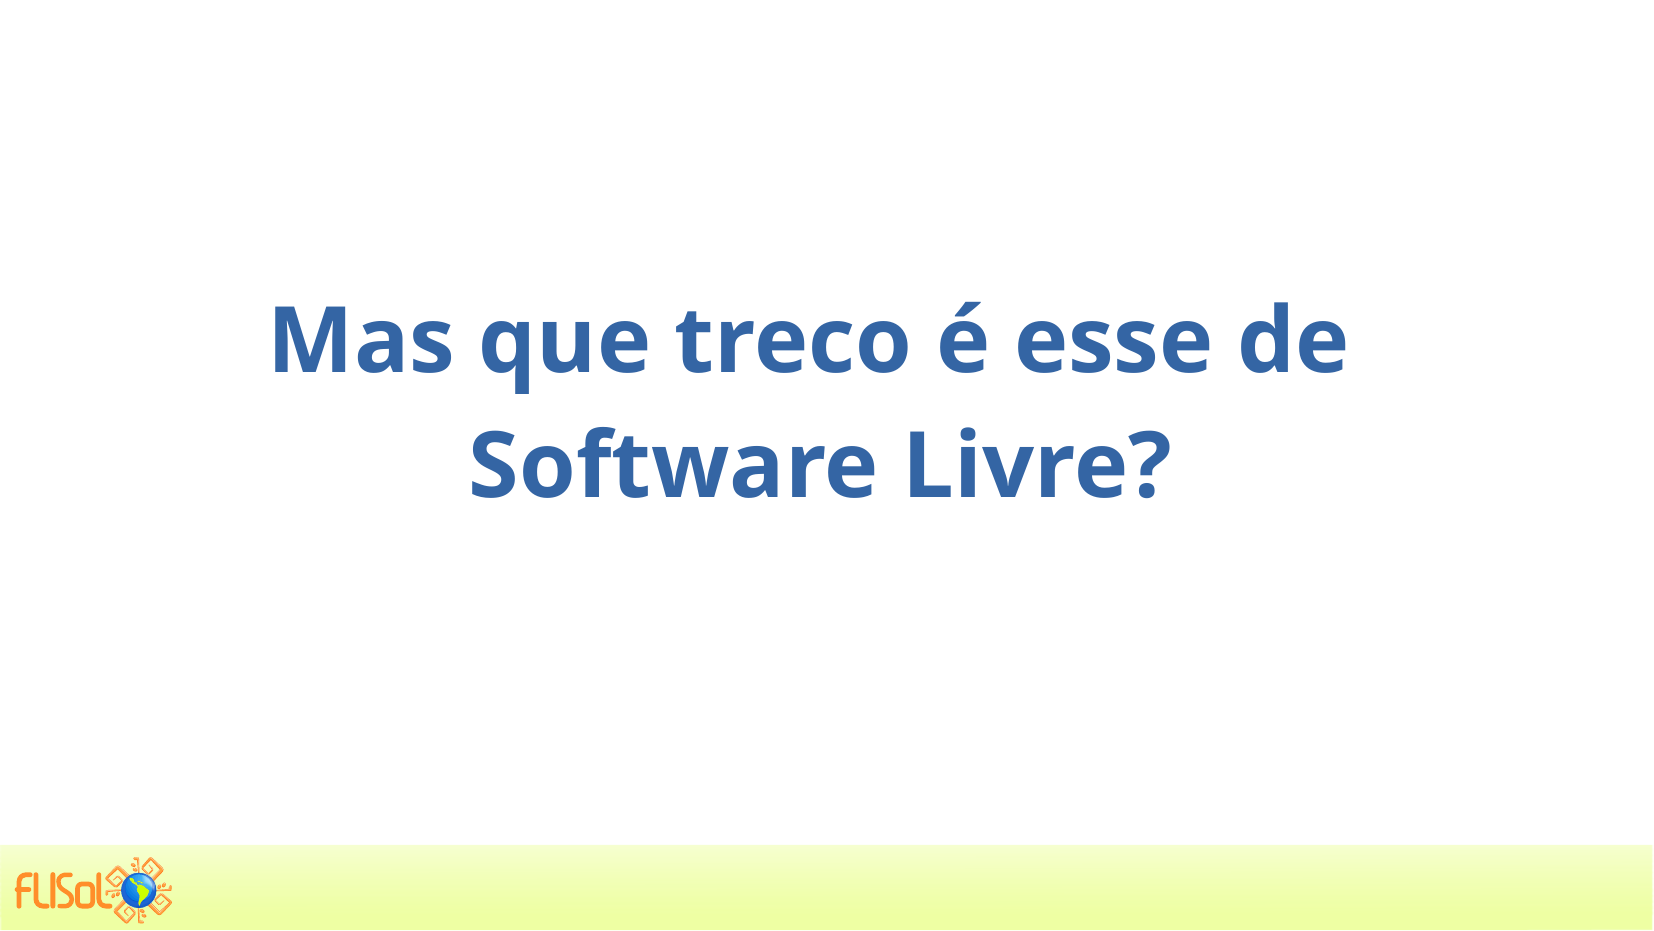

# Mas que treco é esse de Software Livre?